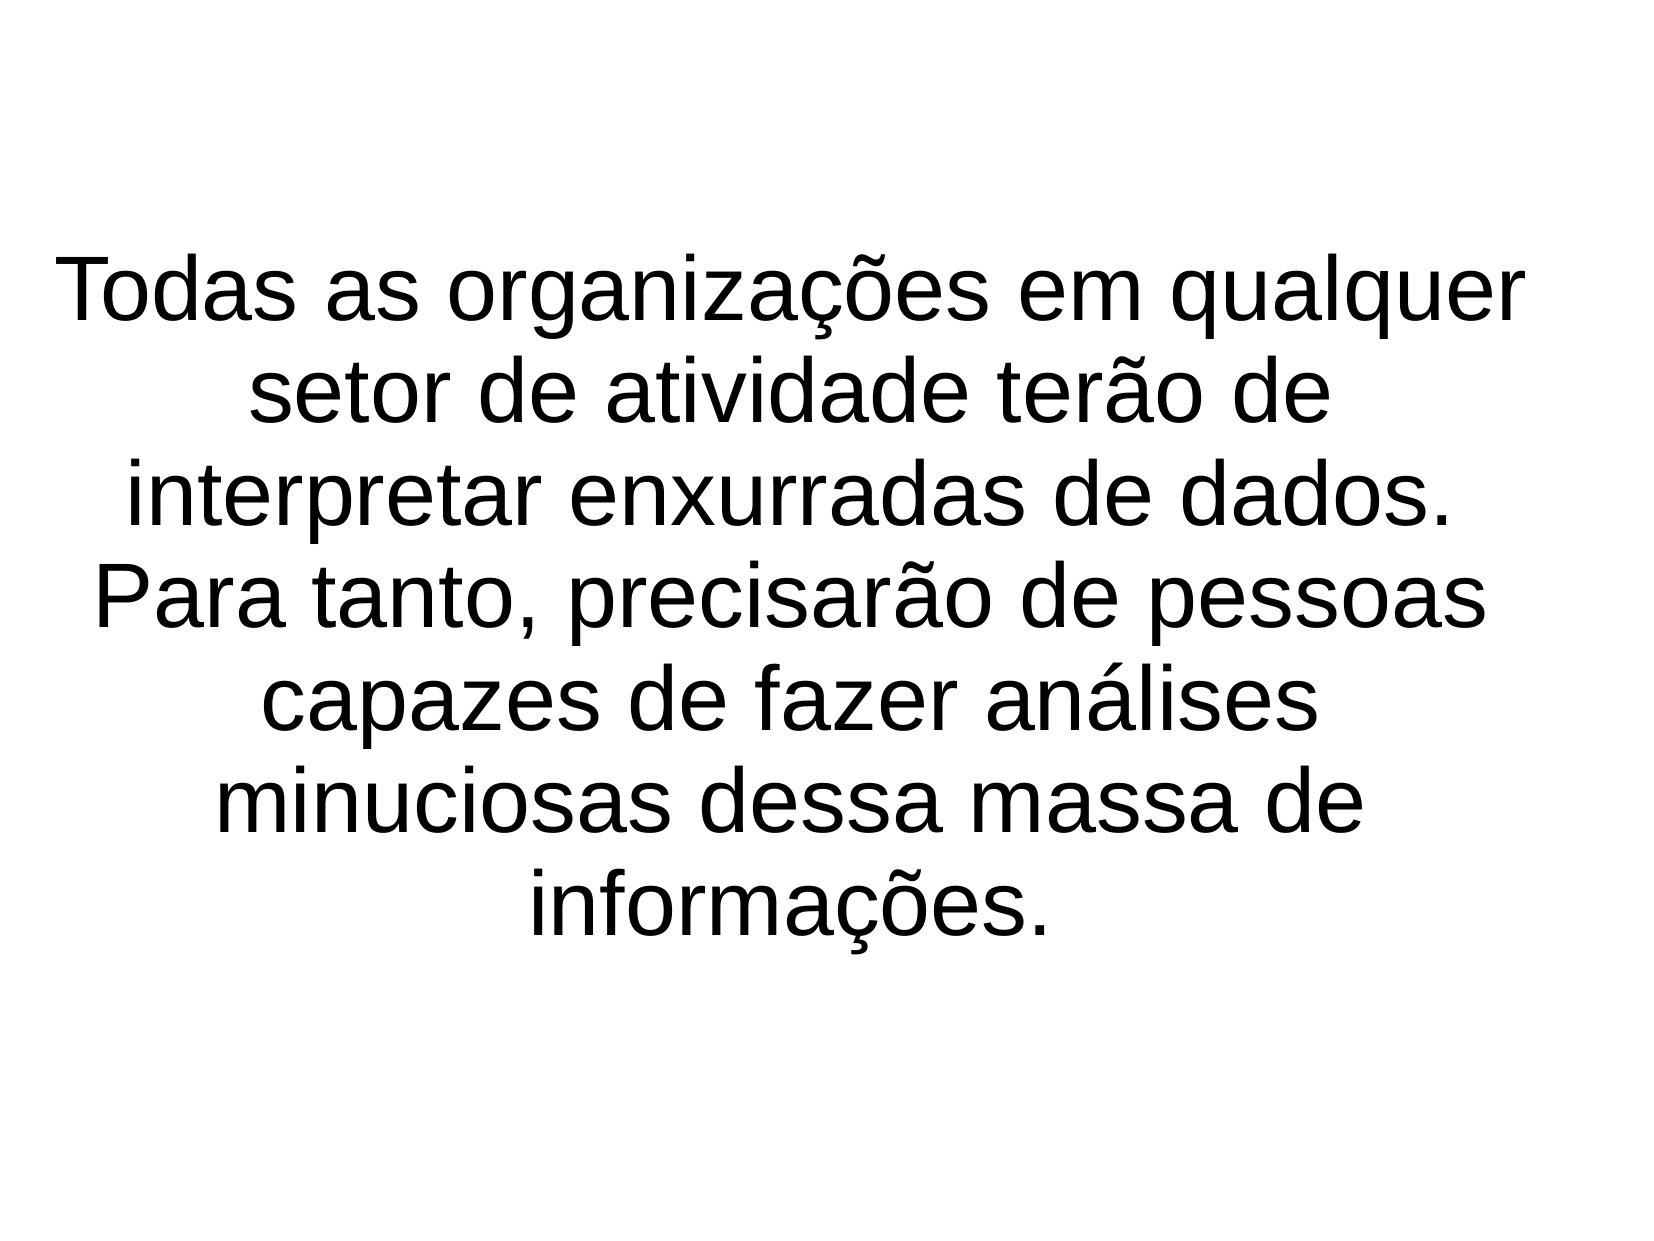

# Todas as organizações em qualquer setor de atividade terão de interpretar enxurradas de dados. Para tanto, precisarão de pessoas capazes de fazer análises minuciosas dessa massa de informações.